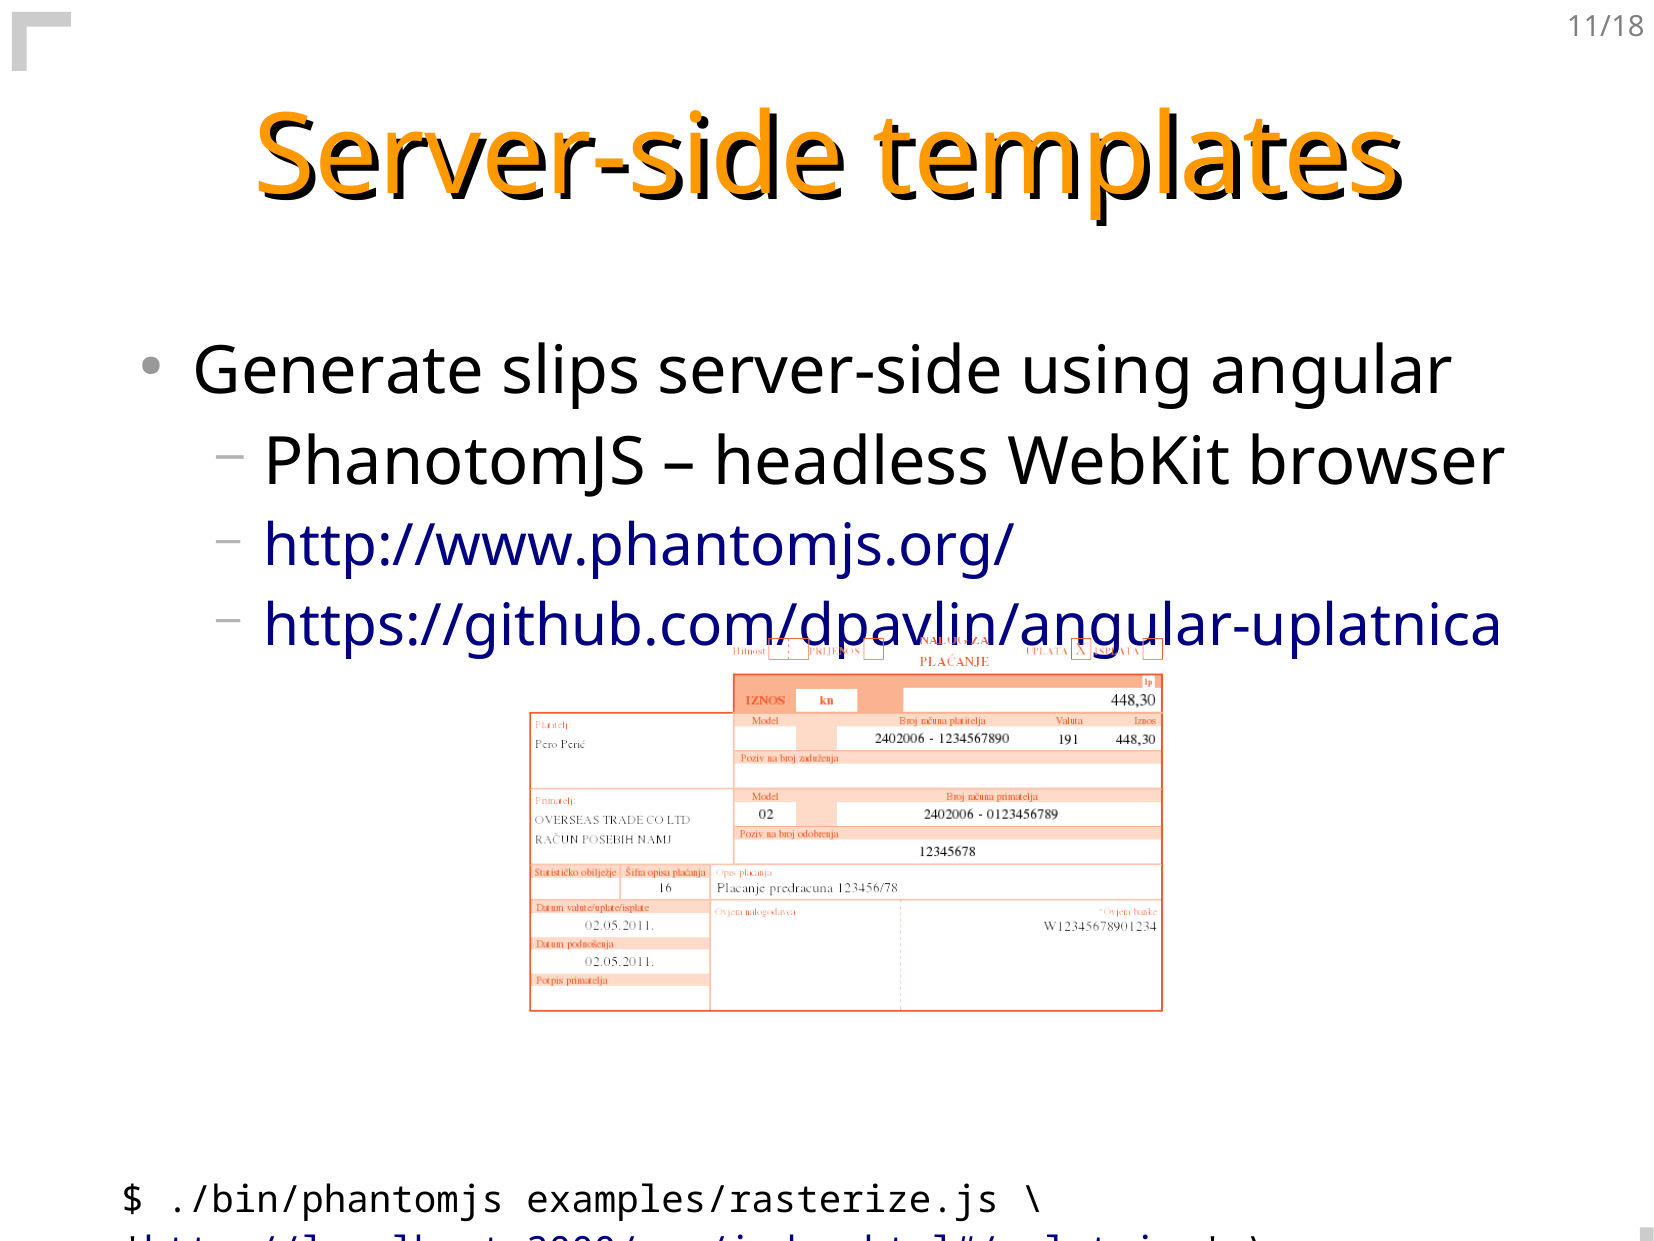

# Server-side templates
Generate slips server-side using angular
PhanotomJS – headless WebKit browser
http://www.phantomjs.org/
https://github.com/dpavlin/angular-uplatnica
$ ./bin/phantomjs examples/rasterize.js \
'http://localhost:3000/app/index.html#/uplatnica' \ uplatnica.pdf